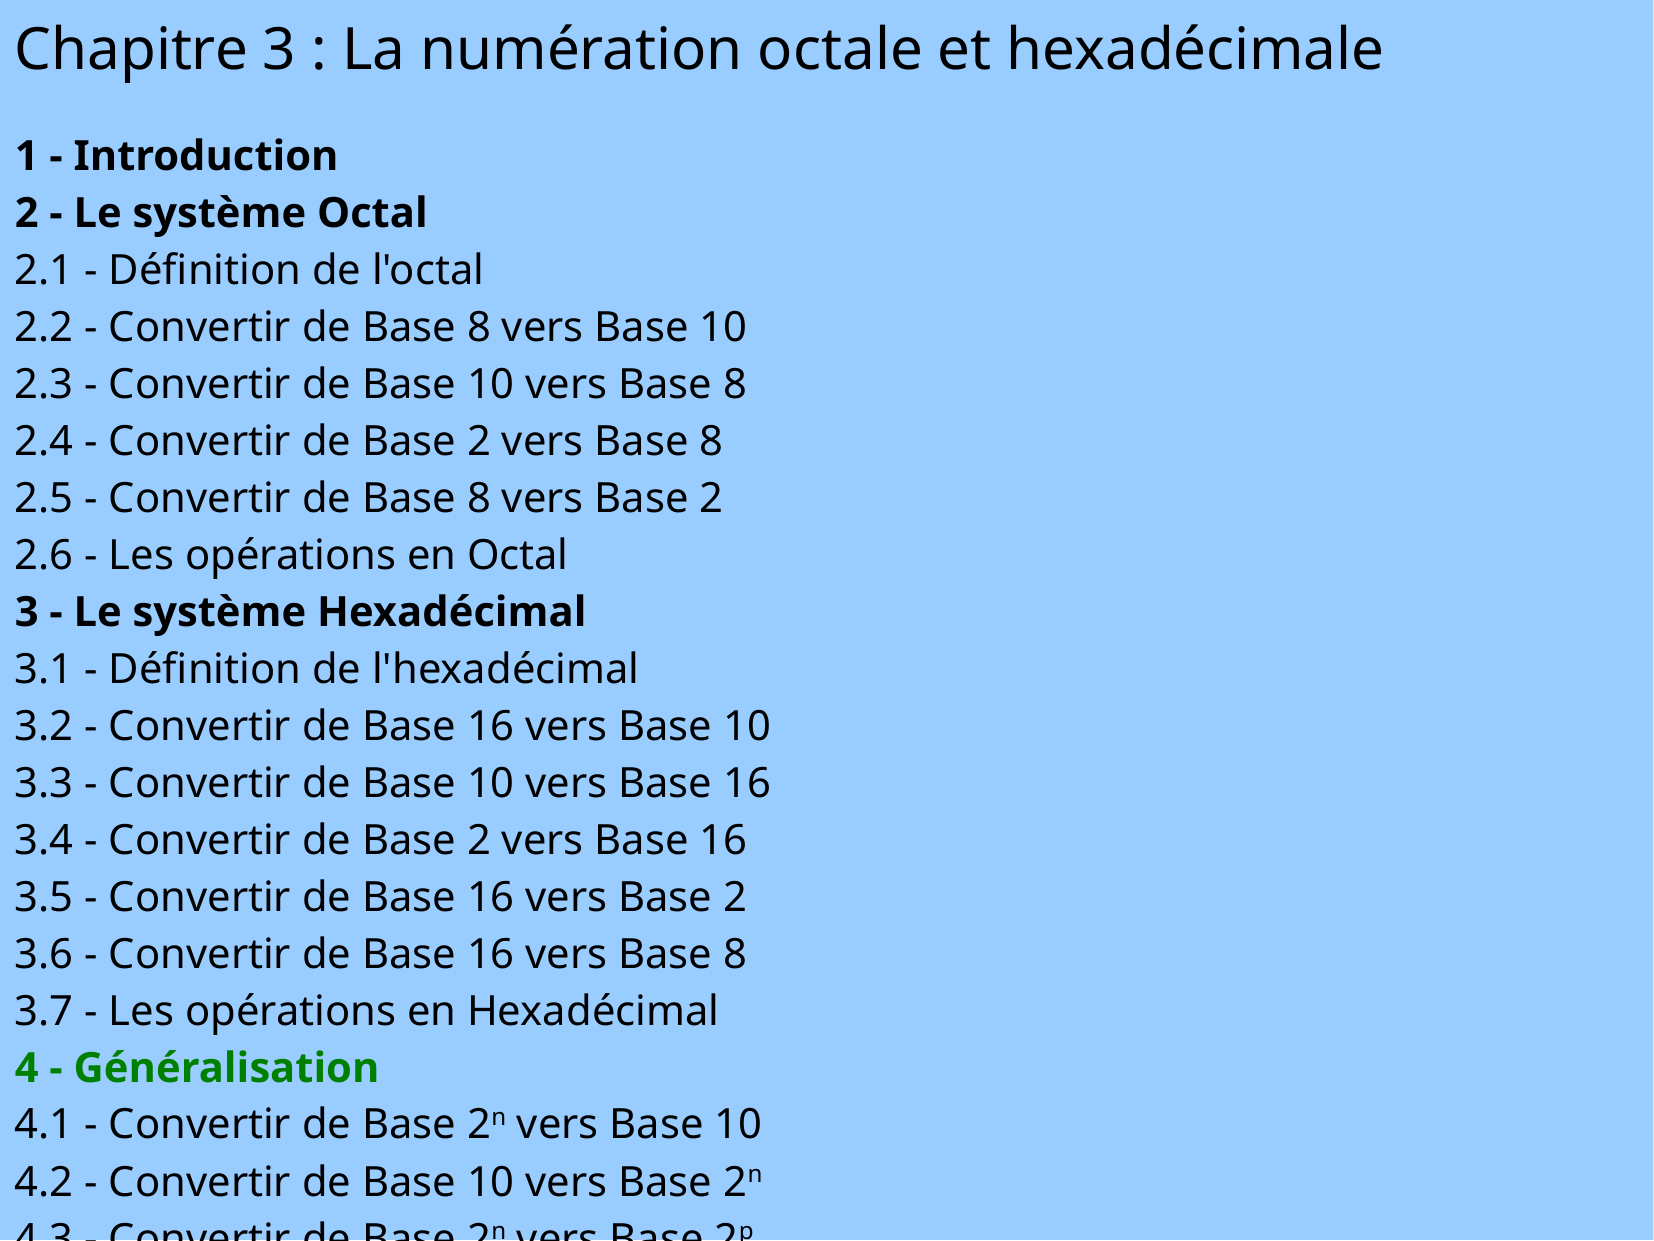

Chapitre 3 : La numération octale et hexadécimale
1 - Introduction
2 - Le système Octal
2.1 - Définition de l'octal
2.2 - Convertir de Base 8 vers Base 10
2.3 - Convertir de Base 10 vers Base 8
2.4 - Convertir de Base 2 vers Base 8
2.5 - Convertir de Base 8 vers Base 2
2.6 - Les opérations en Octal
3 - Le système Hexadécimal
3.1 - Définition de l'hexadécimal
3.2 - Convertir de Base 16 vers Base 10
3.3 - Convertir de Base 10 vers Base 16
3.4 - Convertir de Base 2 vers Base 16
3.5 - Convertir de Base 16 vers Base 2
3.6 - Convertir de Base 16 vers Base 8
3.7 - Les opérations en Hexadécimal
4 - Généralisation
4.1 - Convertir de Base 2n vers Base 10
4.2 - Convertir de Base 10 vers Base 2n
4.3 - Convertir de Base 2n vers Base 2p